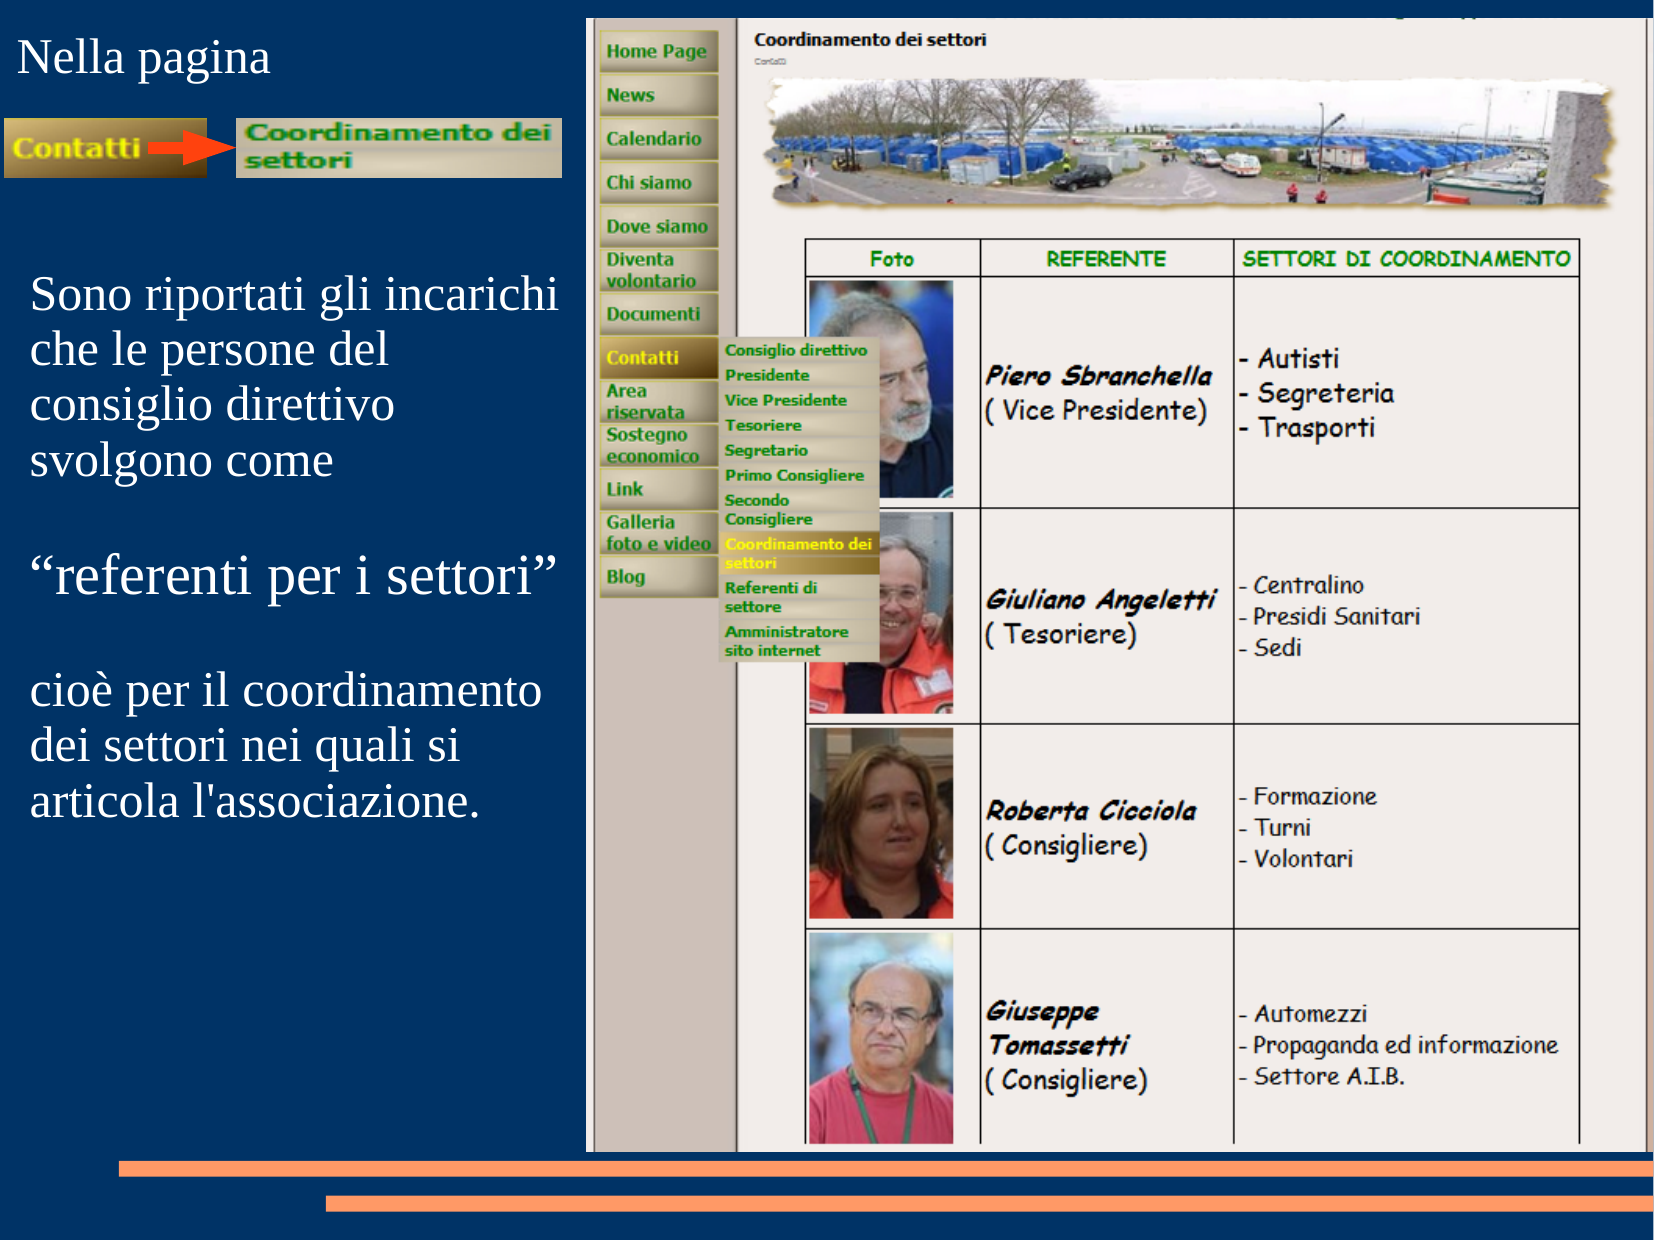

Nella pagina
Sono riportati gli incarichi che le persone del consiglio direttivo svolgono come
“referenti per i settori”
cioè per il coordinamento dei settori nei quali si articola l'associazione.